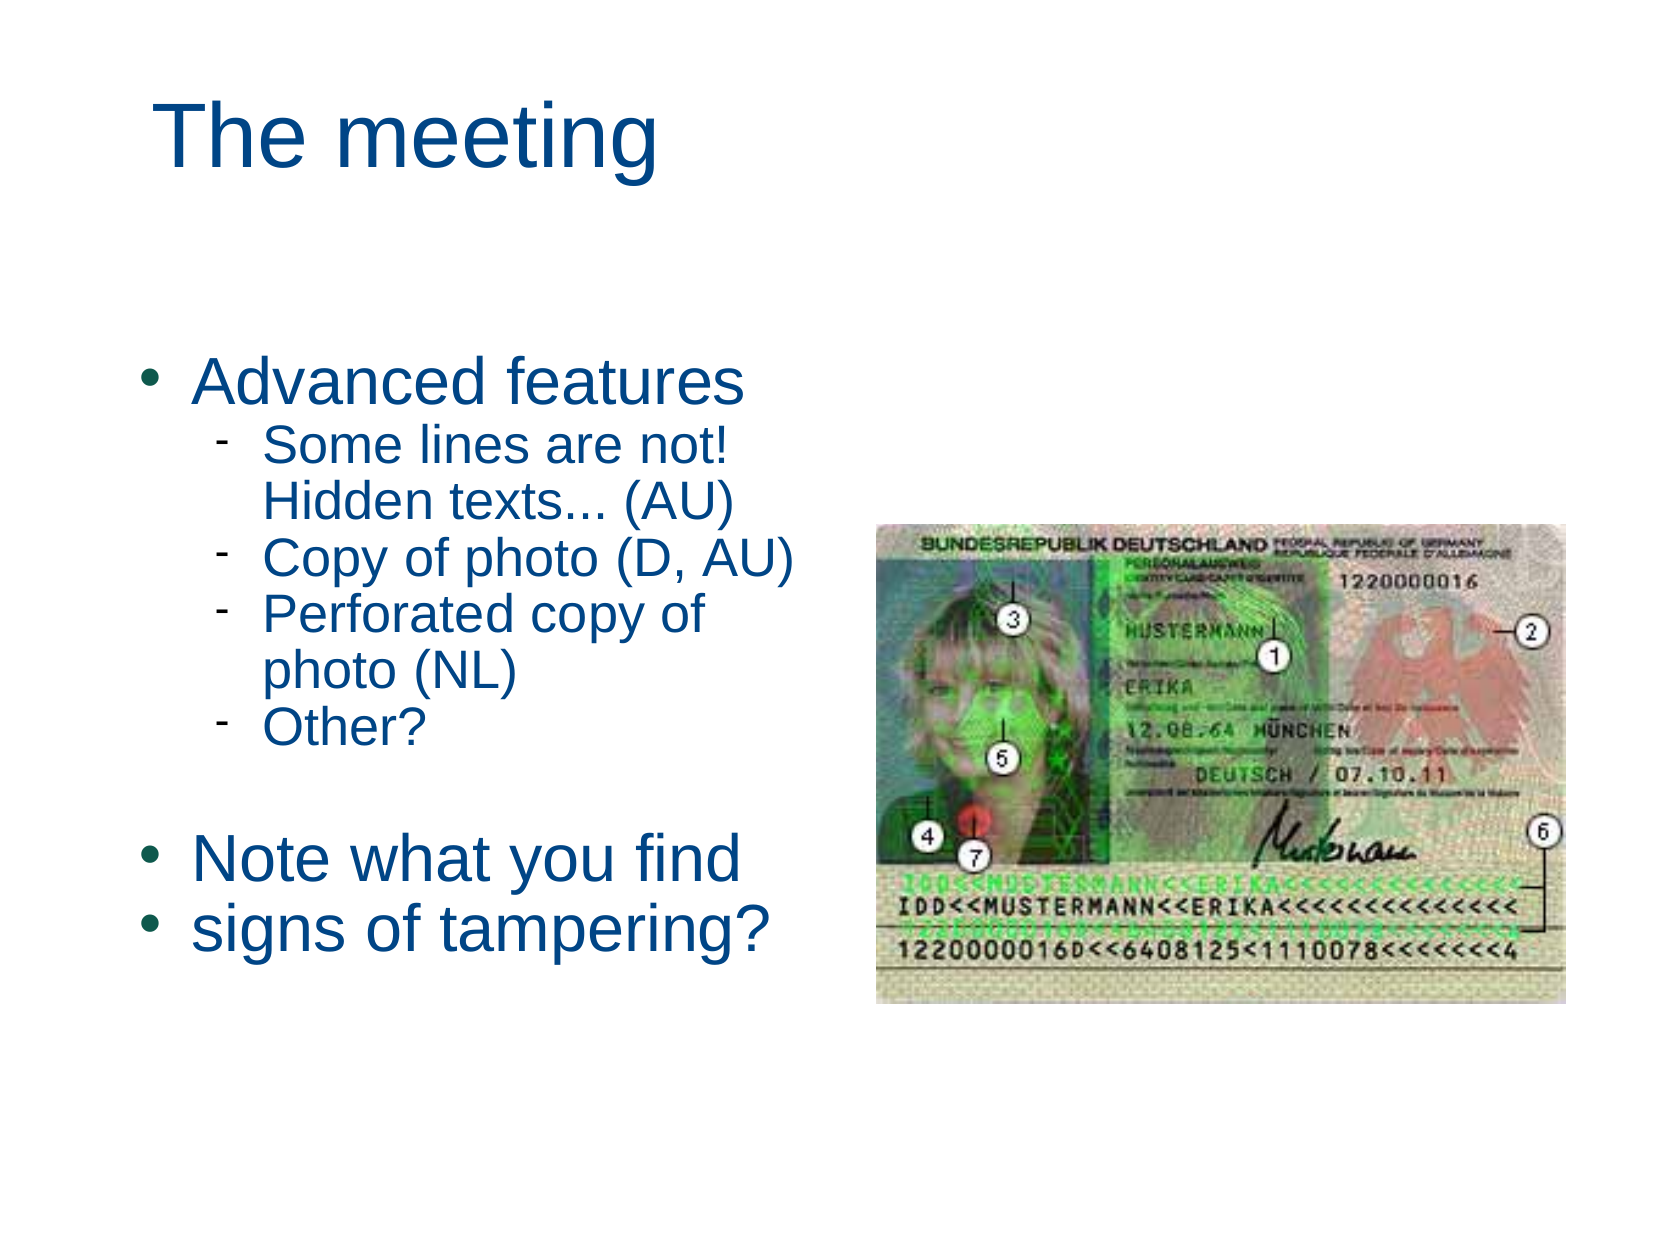

# The meeting
Advanced features
Some lines are not!
Hidden texts... (AU)
Copy of photo (D, AU)
Perforated copy of photo (NL)
Other?
Note what you find
signs of tampering?